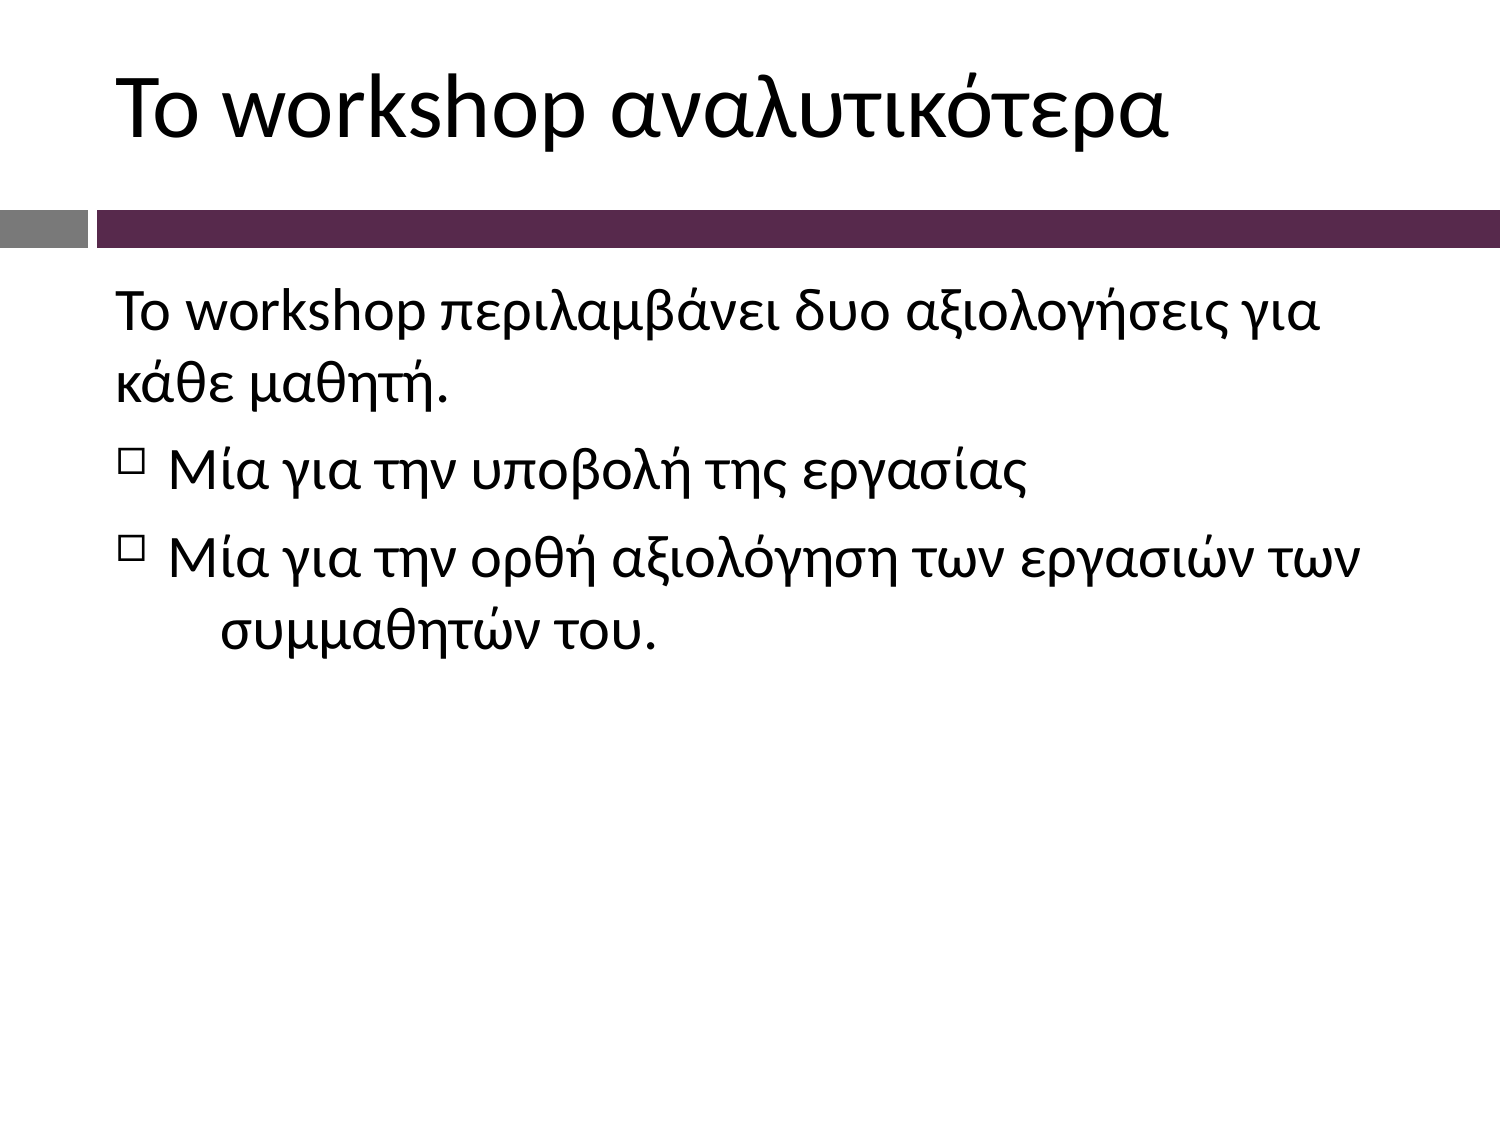

# Το workshop αναλυτικότερα
Το workshop περιλαμβάνει δυο αξιολογήσεις για κάθε μαθητή.
Μία για την υποβολή της εργασίας
Μία για την ορθή αξιολόγηση των εργασιών των συμμαθητών του.